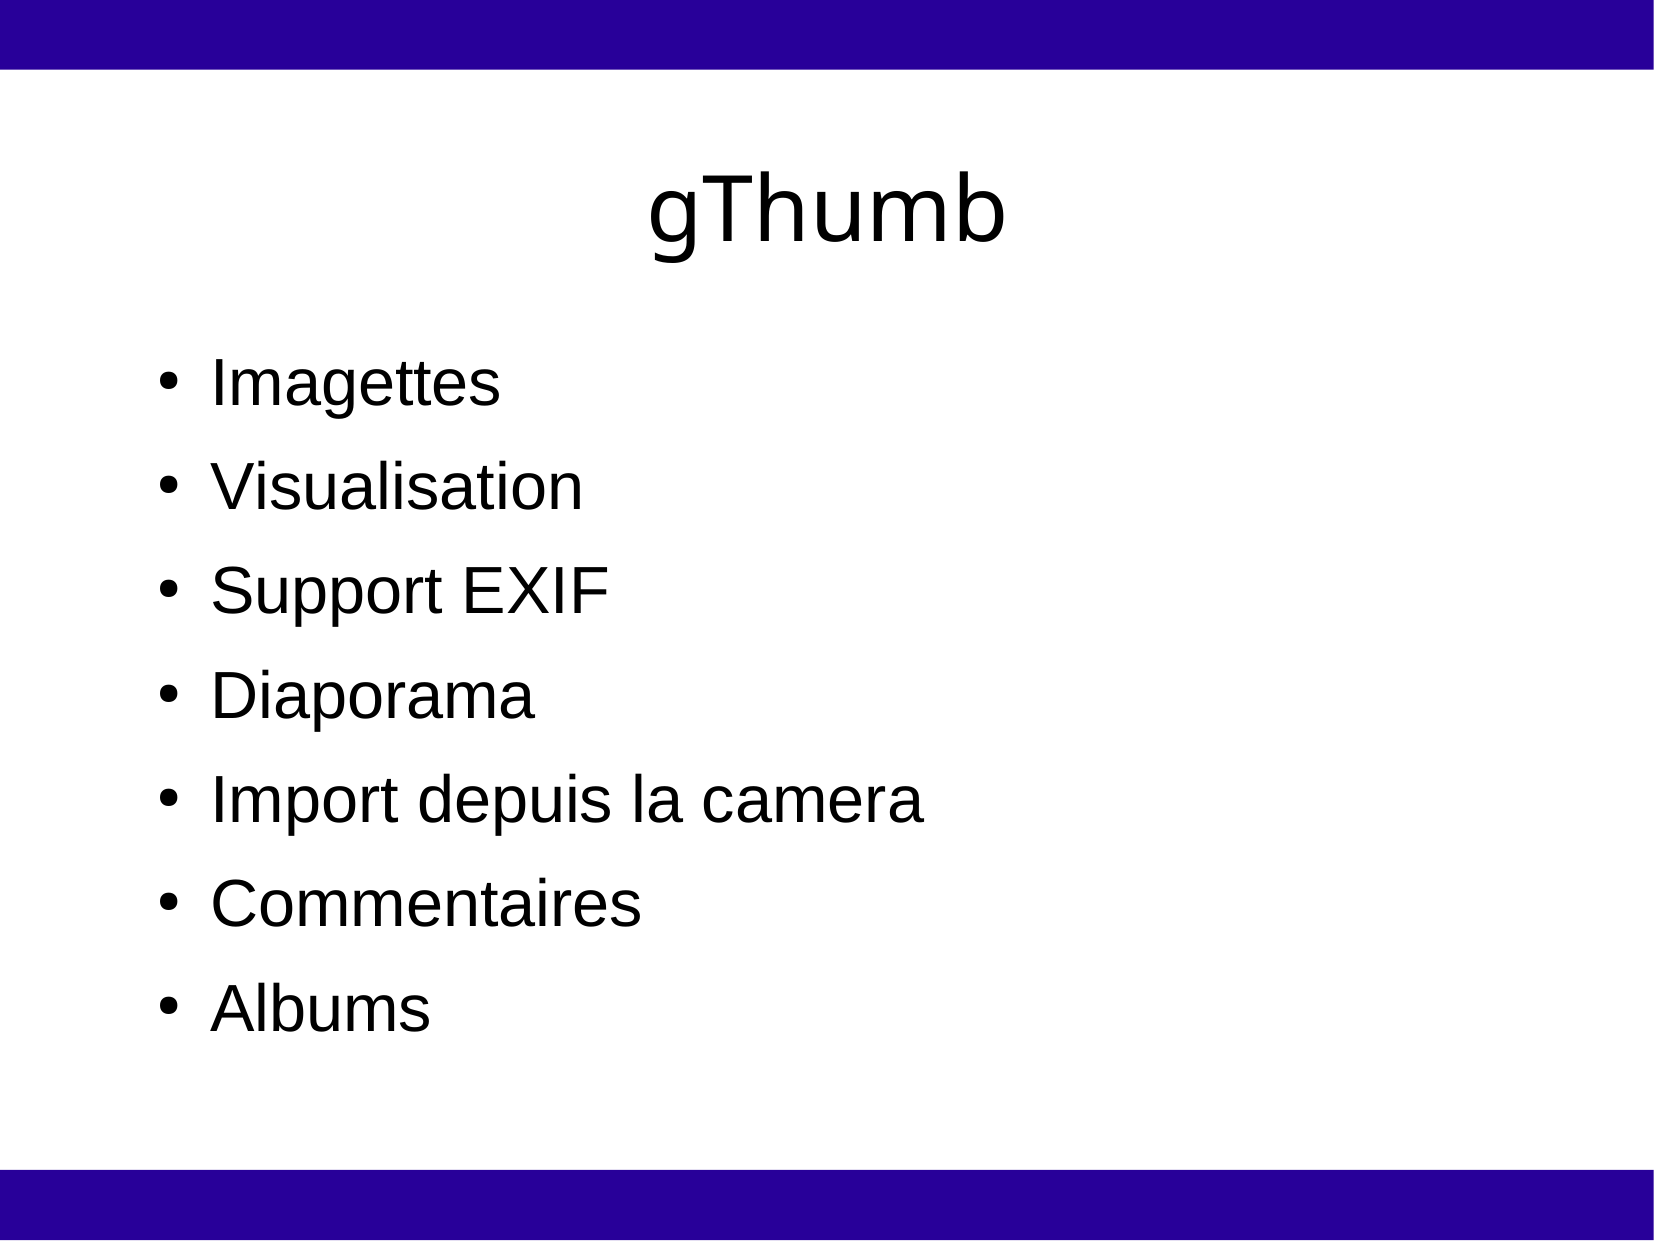

# gThumb
Imagettes
Visualisation
Support EXIF
Diaporama
Import depuis la camera
Commentaires
Albums